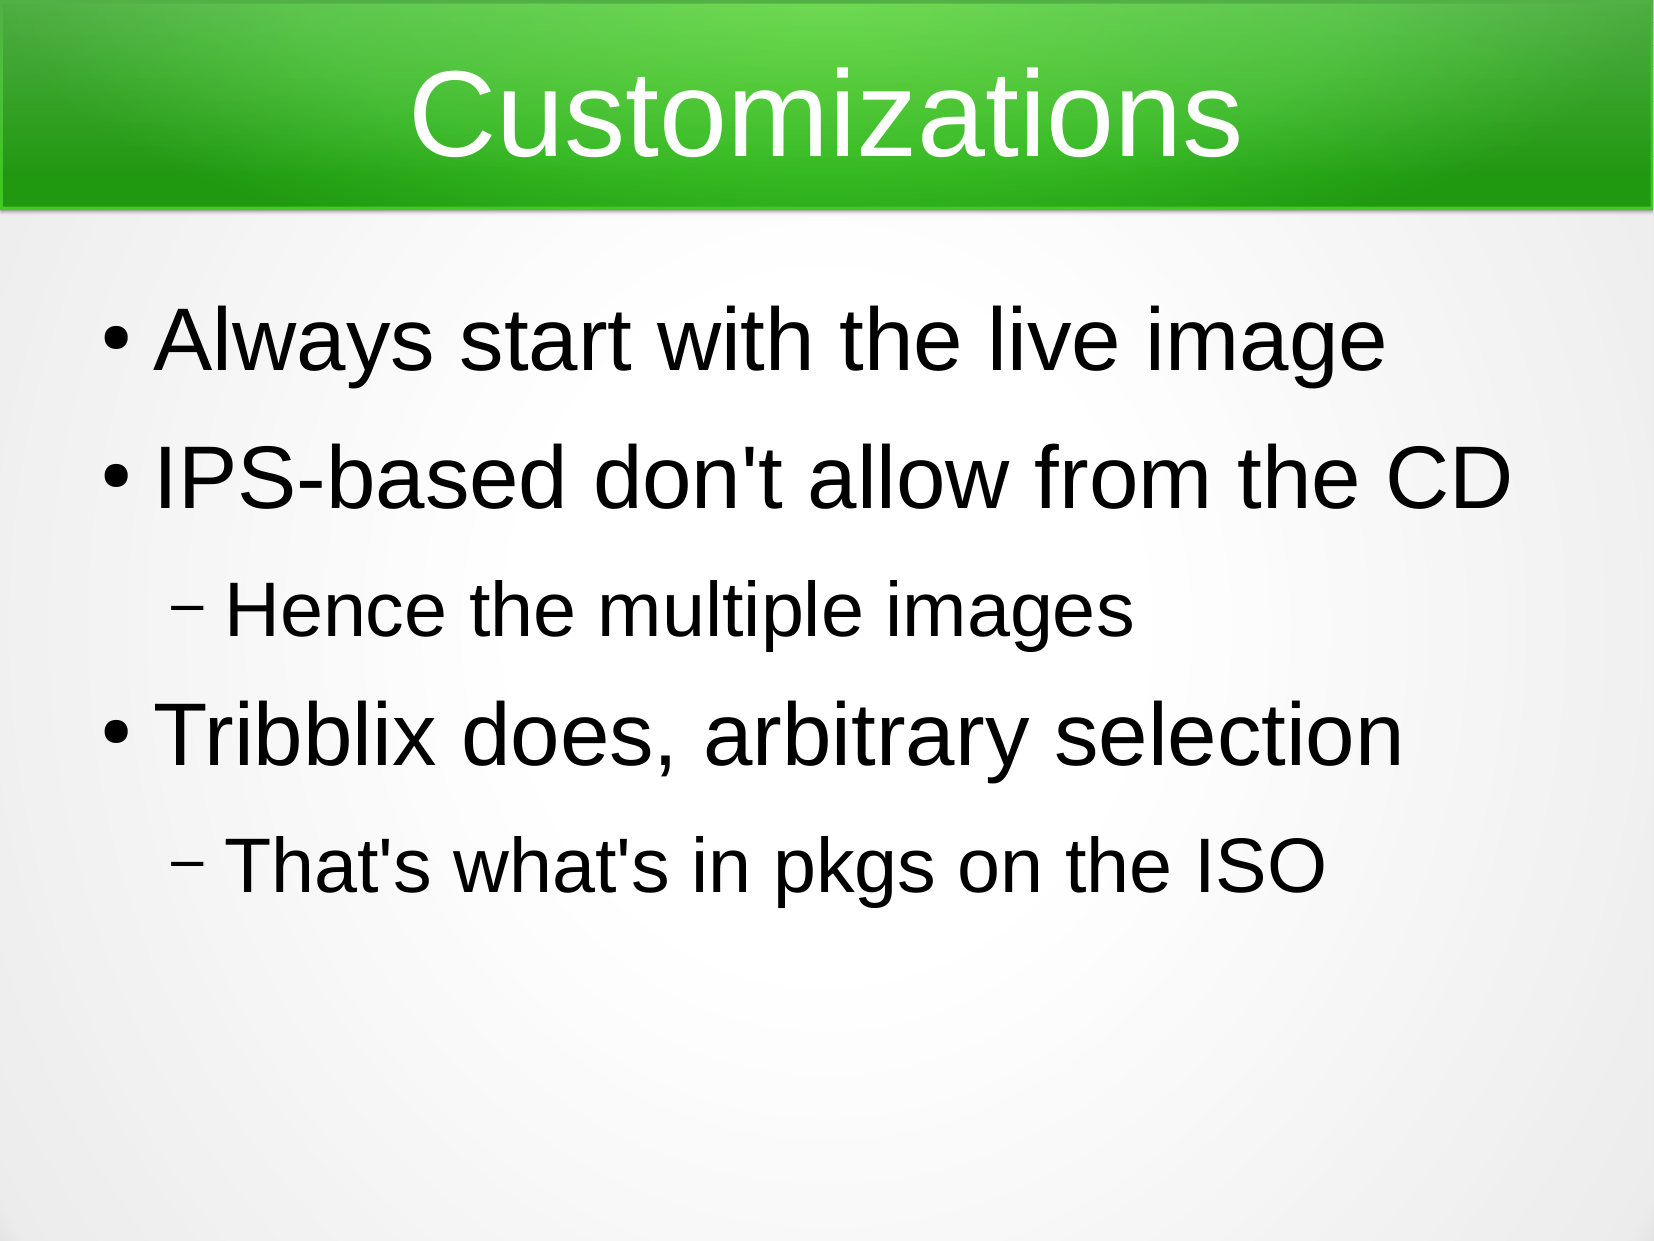

# Customizations
Always start with the live image
IPS-based don't allow from the CD
Hence the multiple images
Tribblix does, arbitrary selection
That's what's in pkgs on the ISO